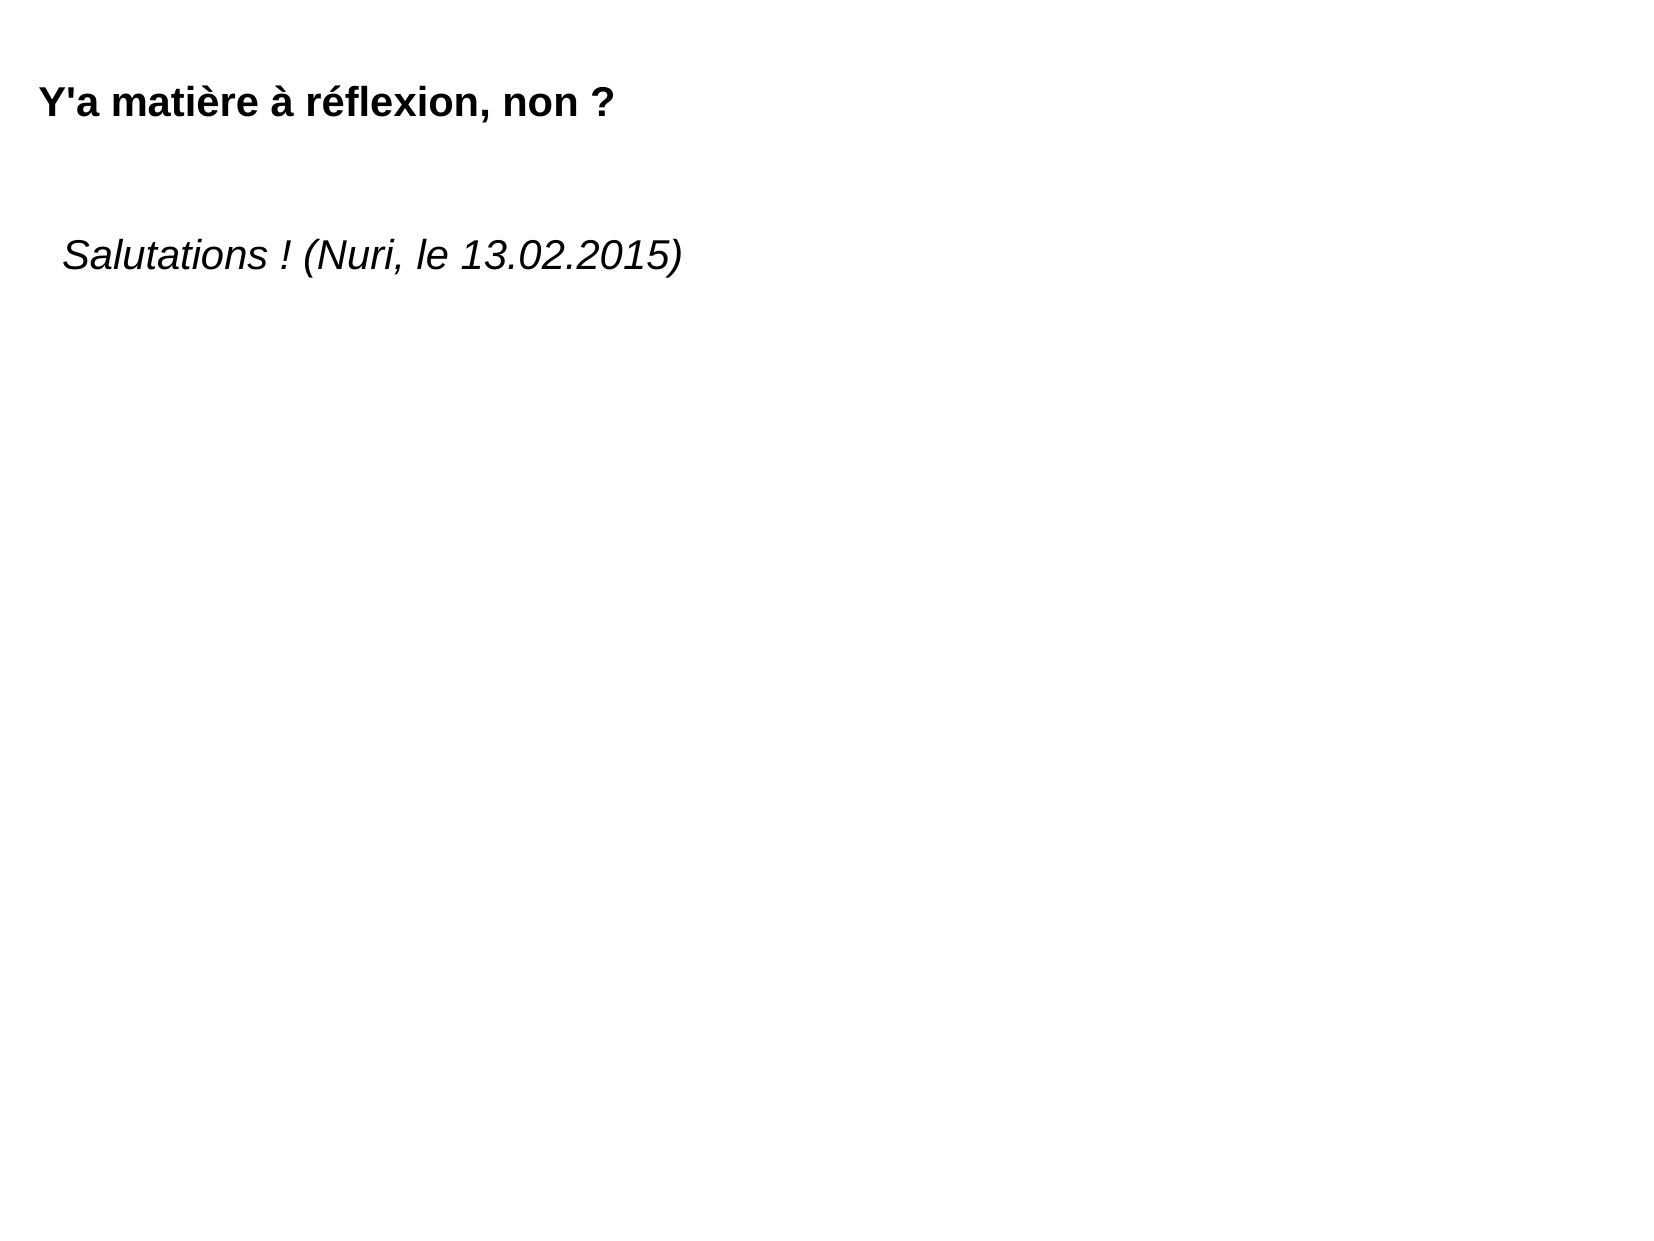

Y'a matière à réflexion, non ?
Salutations ! (Nuri, le 13.02.2015)